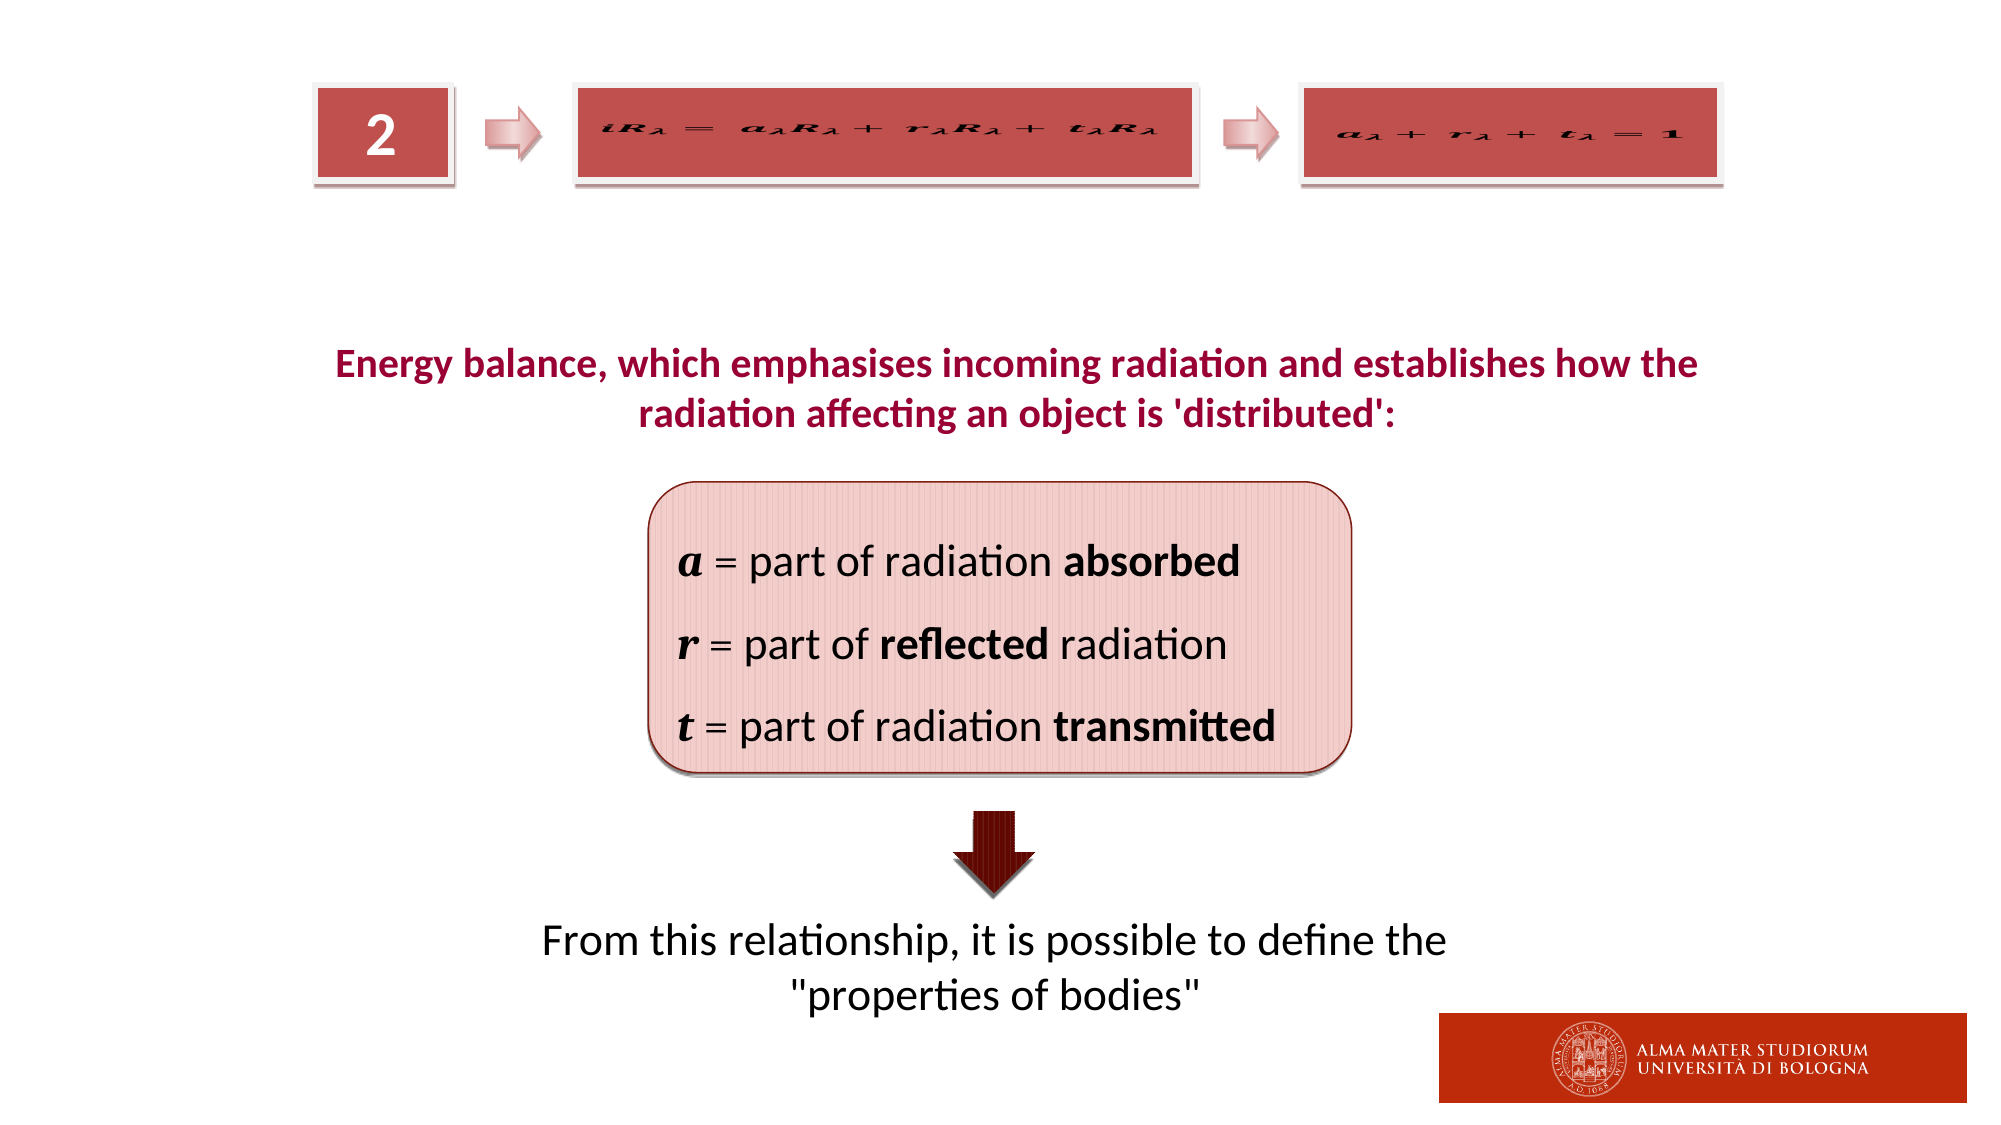

2
Energy balance, which emphasises incoming radiation and establishes how the radiation affecting an object is 'distributed':
a = part of radiation absorbed
r = part of reflected radiation
t = part of radiation transmitted
From this relationship, it is possible to define the
"properties of bodies"